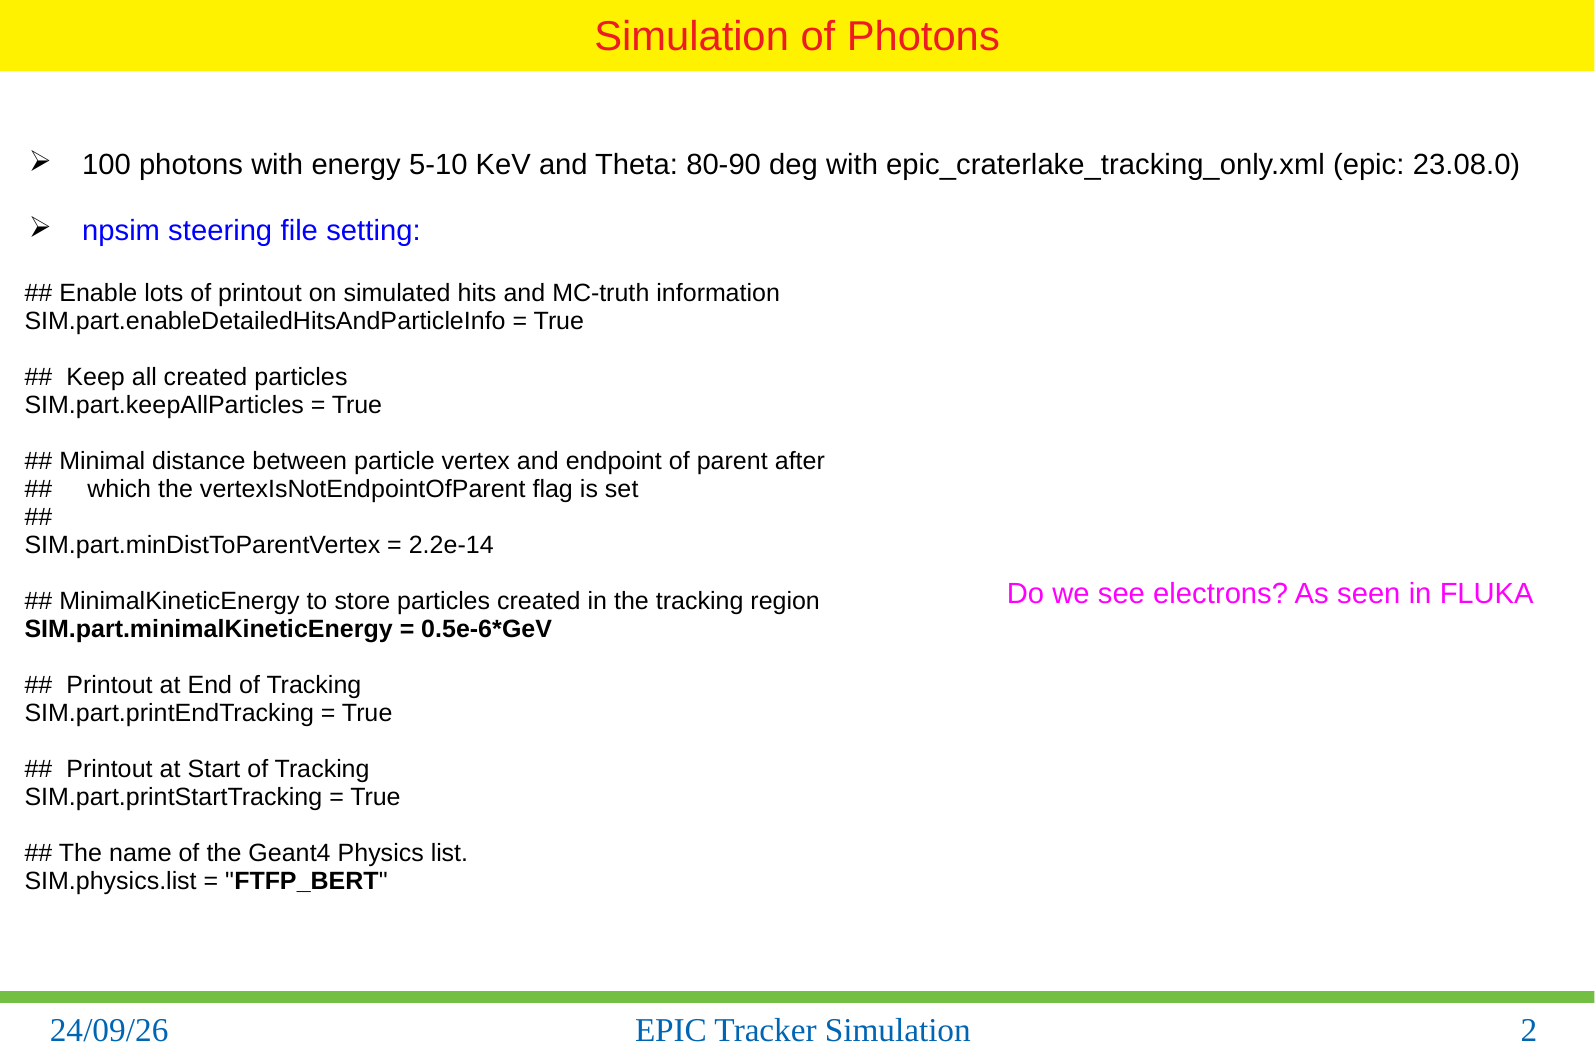

# Simulation of Photons
100 photons with energy 5-10 KeV and Theta: 80-90 deg with epic_craterlake_tracking_only.xml (epic: 23.08.0)
npsim steering file setting:
## Enable lots of printout on simulated hits and MC-truth information
SIM.part.enableDetailedHitsAndParticleInfo = True
## Keep all created particles
SIM.part.keepAllParticles = True
## Minimal distance between particle vertex and endpoint of parent after
## which the vertexIsNotEndpointOfParent flag is set
##
SIM.part.minDistToParentVertex = 2.2e-14
## MinimalKineticEnergy to store particles created in the tracking region
SIM.part.minimalKineticEnergy = 0.5e-6*GeV
## Printout at End of Tracking
SIM.part.printEndTracking = True
## Printout at Start of Tracking
SIM.part.printStartTracking = True
## The name of the Geant4 Physics list.
SIM.physics.list = "FTFP_BERT"
Do we see electrons? As seen in FLUKA
EPIC Tracker Simulation
2